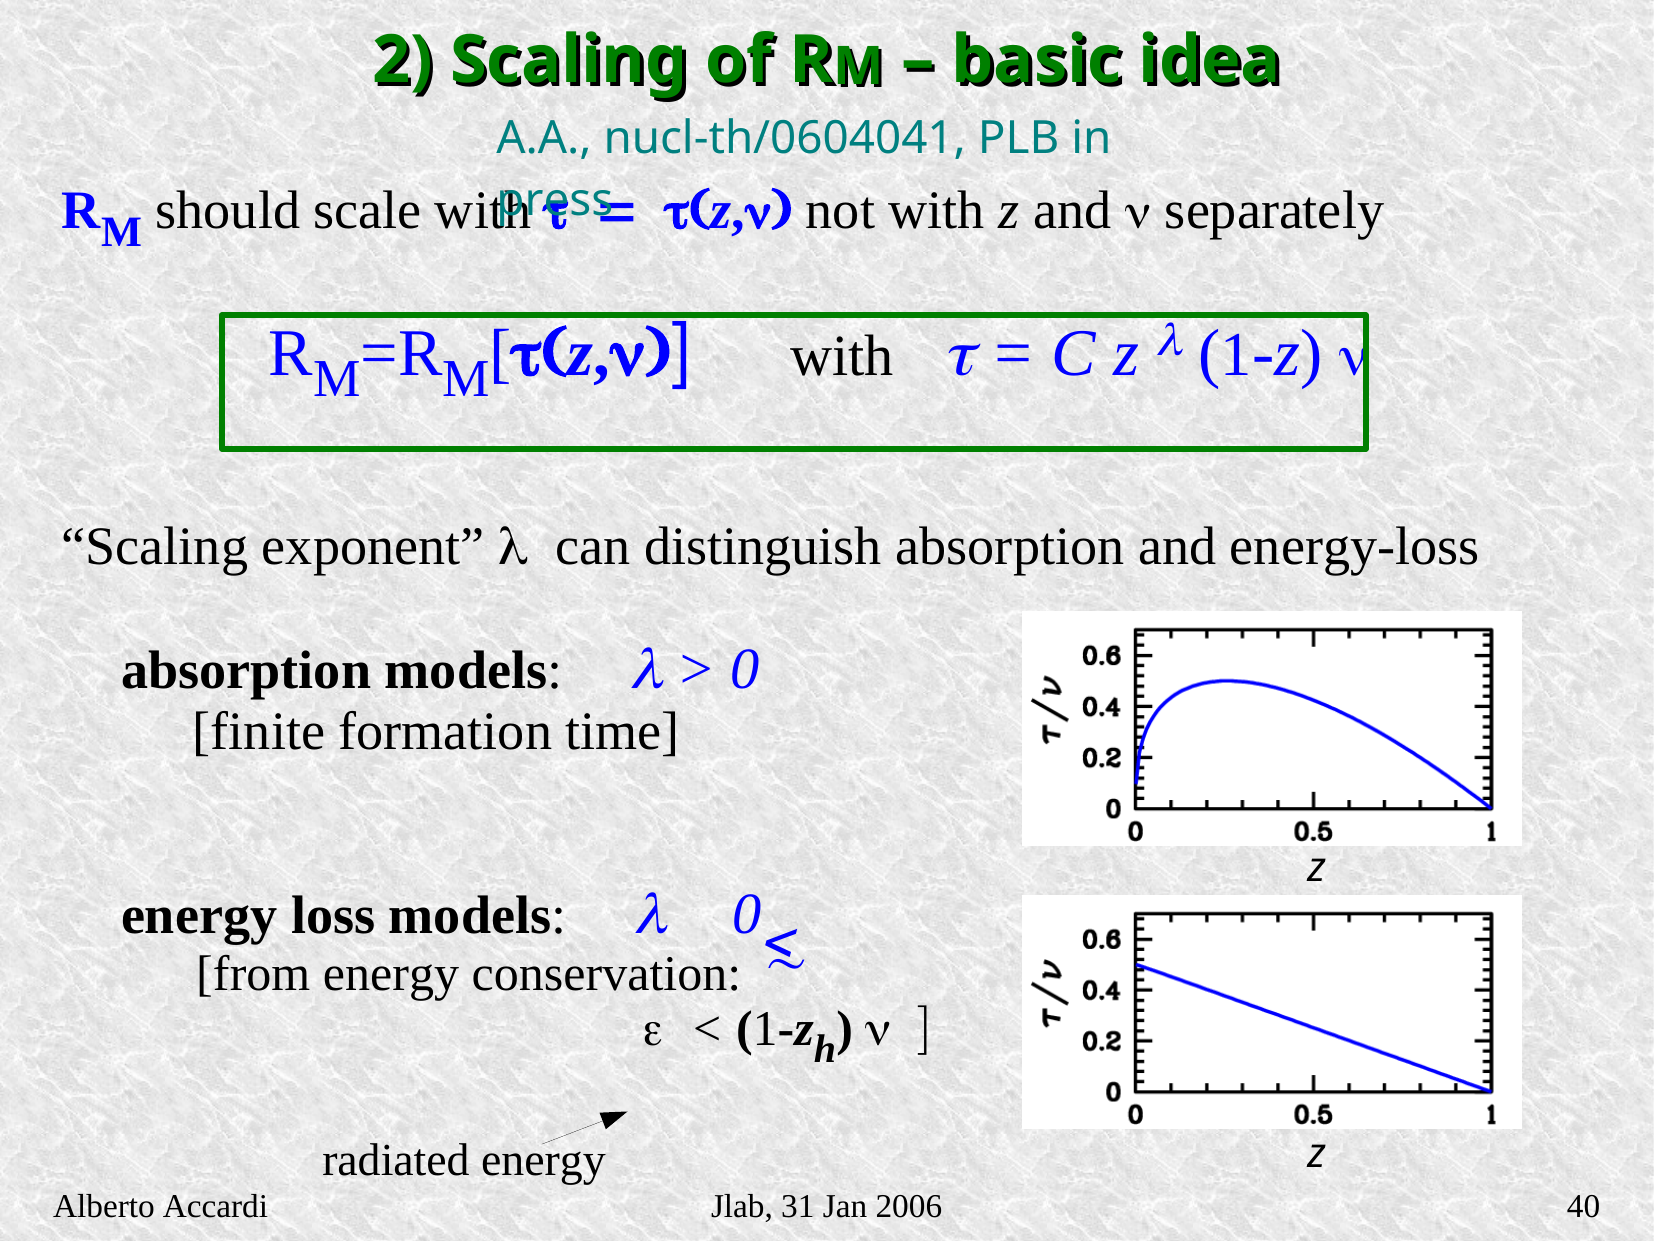

2) Scaling of RM – basic idea
A.A., nucl-th/0604041, PLB in press
RM should scale with t = t(z,n) not with z and n separately
		RM=RM[t(z,n)] with t = C z l (1-z) n
“Scaling exponent” l can distinguish absorption and energy-loss
absorption models: l > 0
[finite formation time]
energy loss models: l 0
 [from energy conservation:
						e < (1-zh) n ]
z
<
~
z
radiated energy
Alberto Accardi
Hot Quarks 2006
40